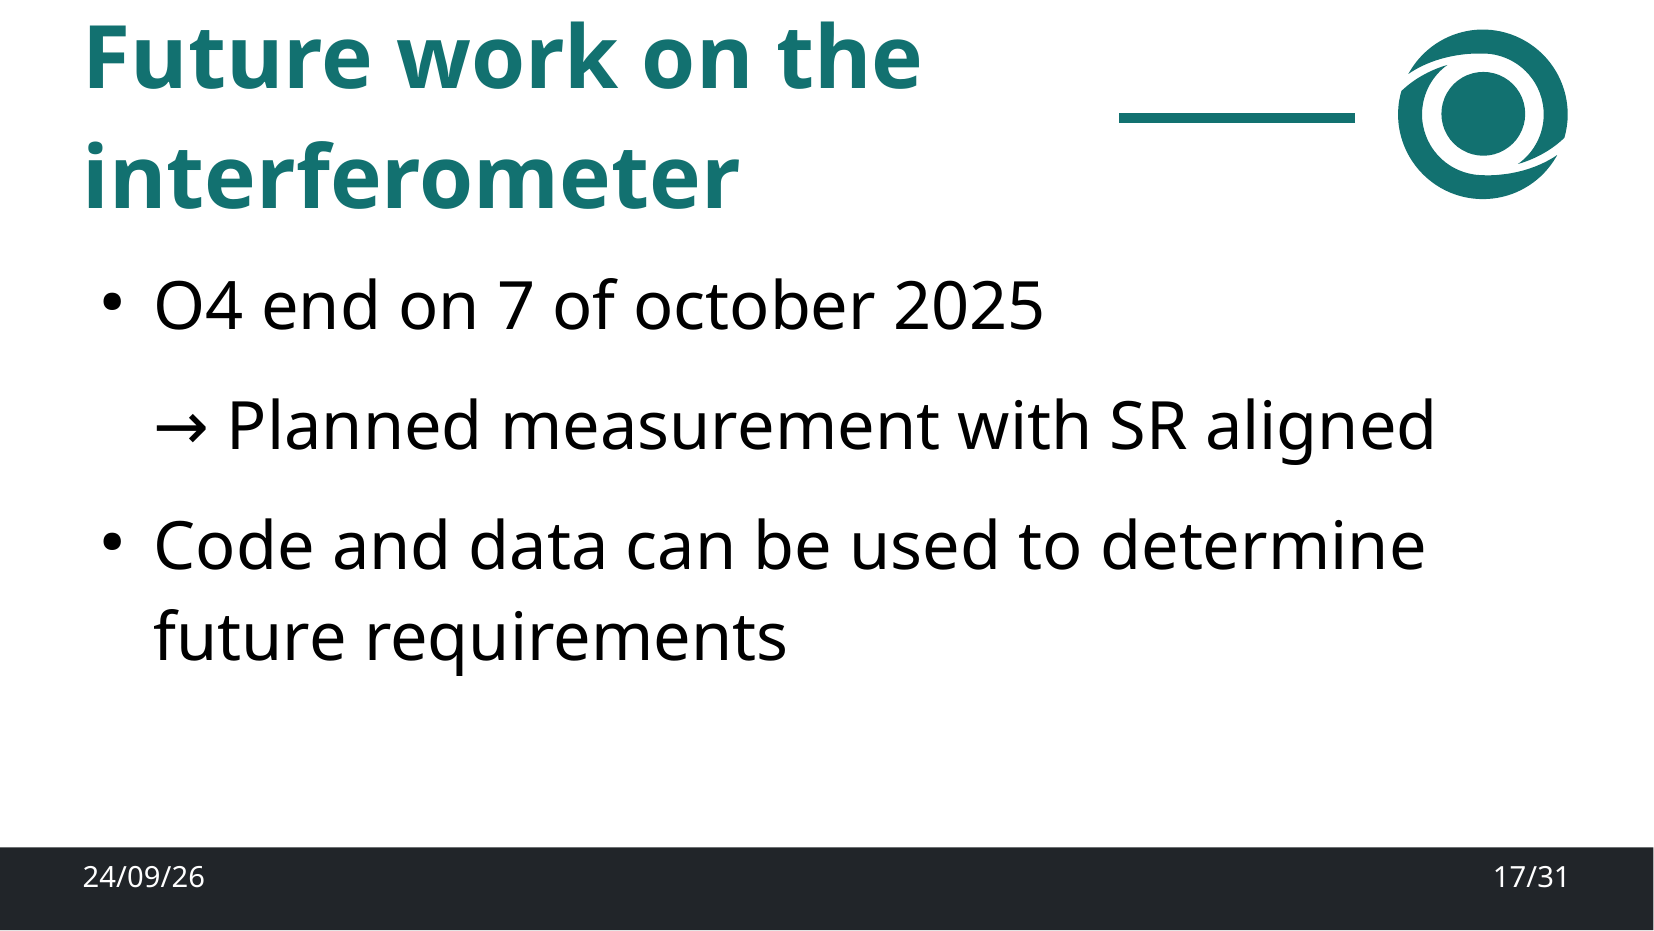

# Future work on the interferometer
O4 end on 7 of october 2025
→ Planned measurement with SR aligned
Code and data can be used to determine future requirements
17